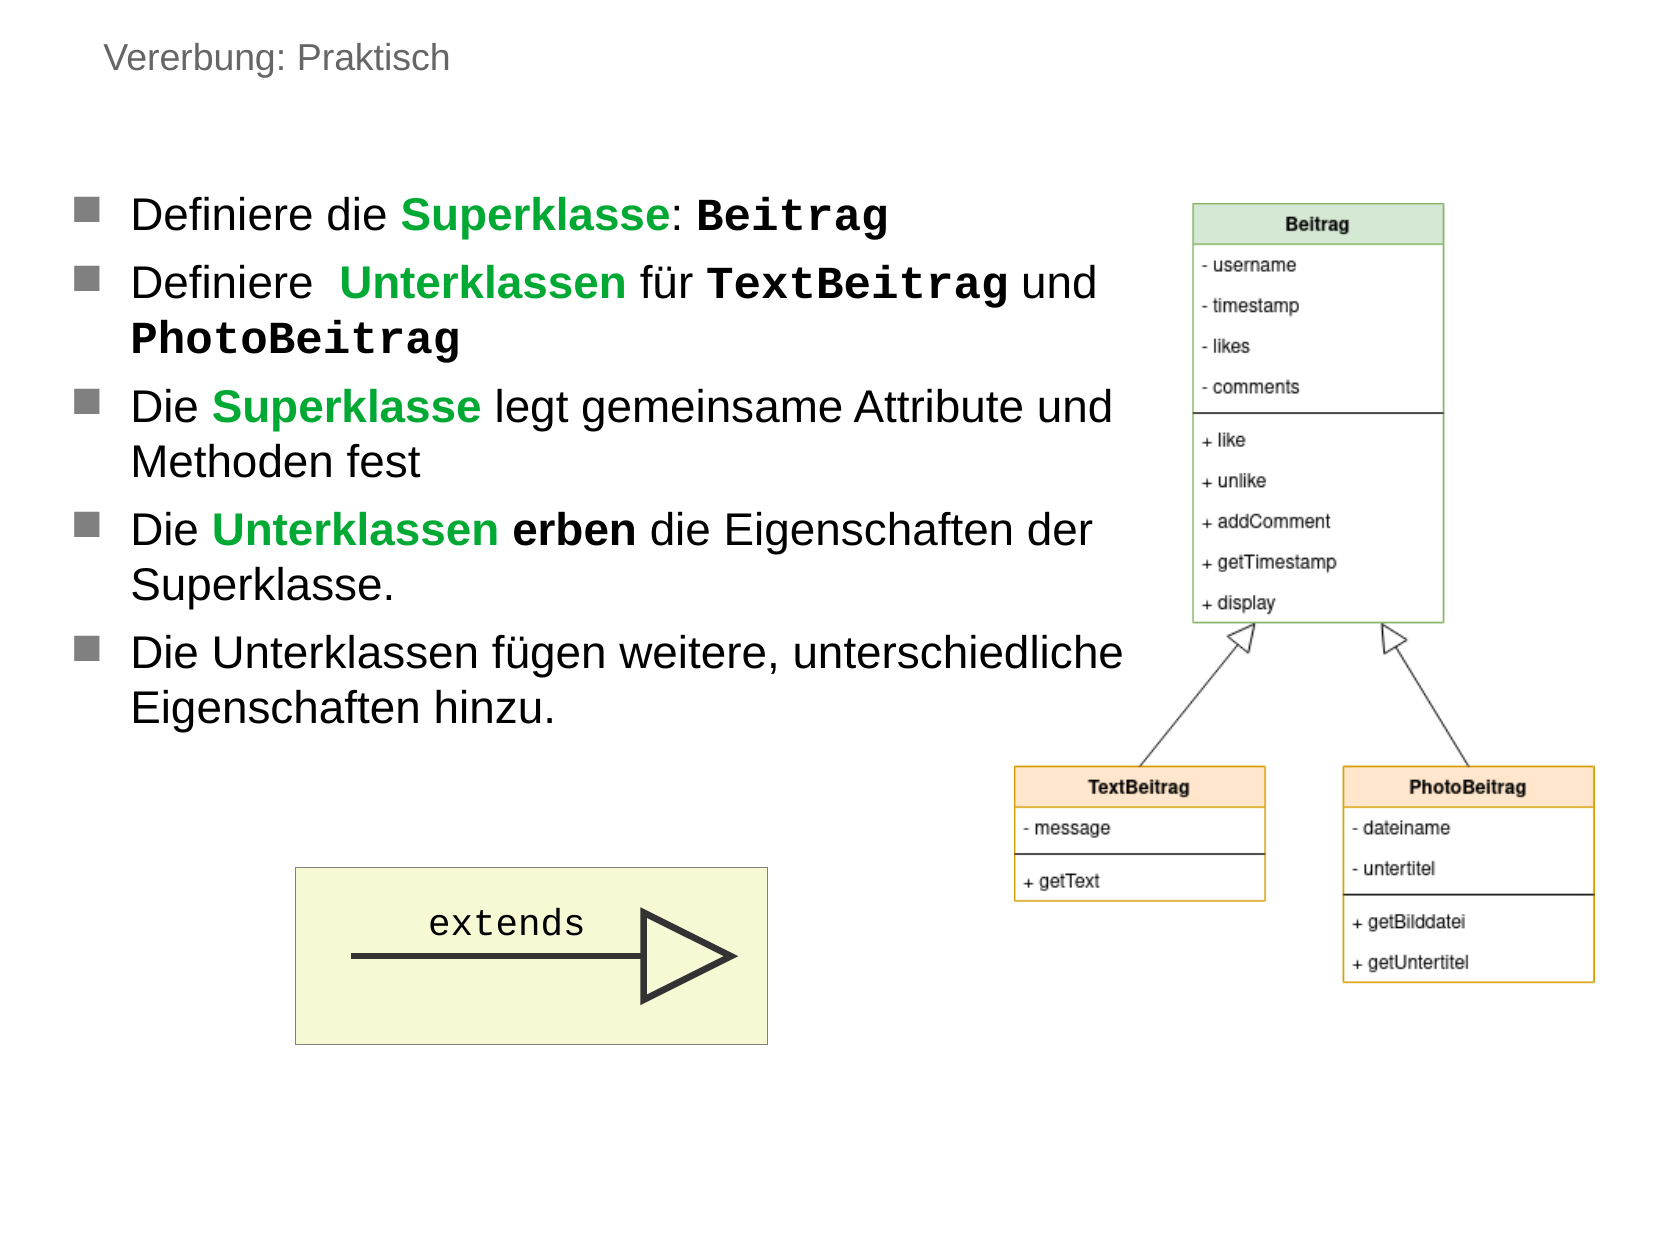

Vererbung: Praktisch
Definiere die Superklasse: Beitrag
Definiere Unterklassen für TextBeitrag und PhotoBeitrag
Die Superklasse legt gemeinsame Attribute und Methoden fest
Die Unterklassen erben die Eigenschaften der Superklasse.
Die Unterklassen fügen weitere, unterschiedliche Eigenschaften hinzu.
extends